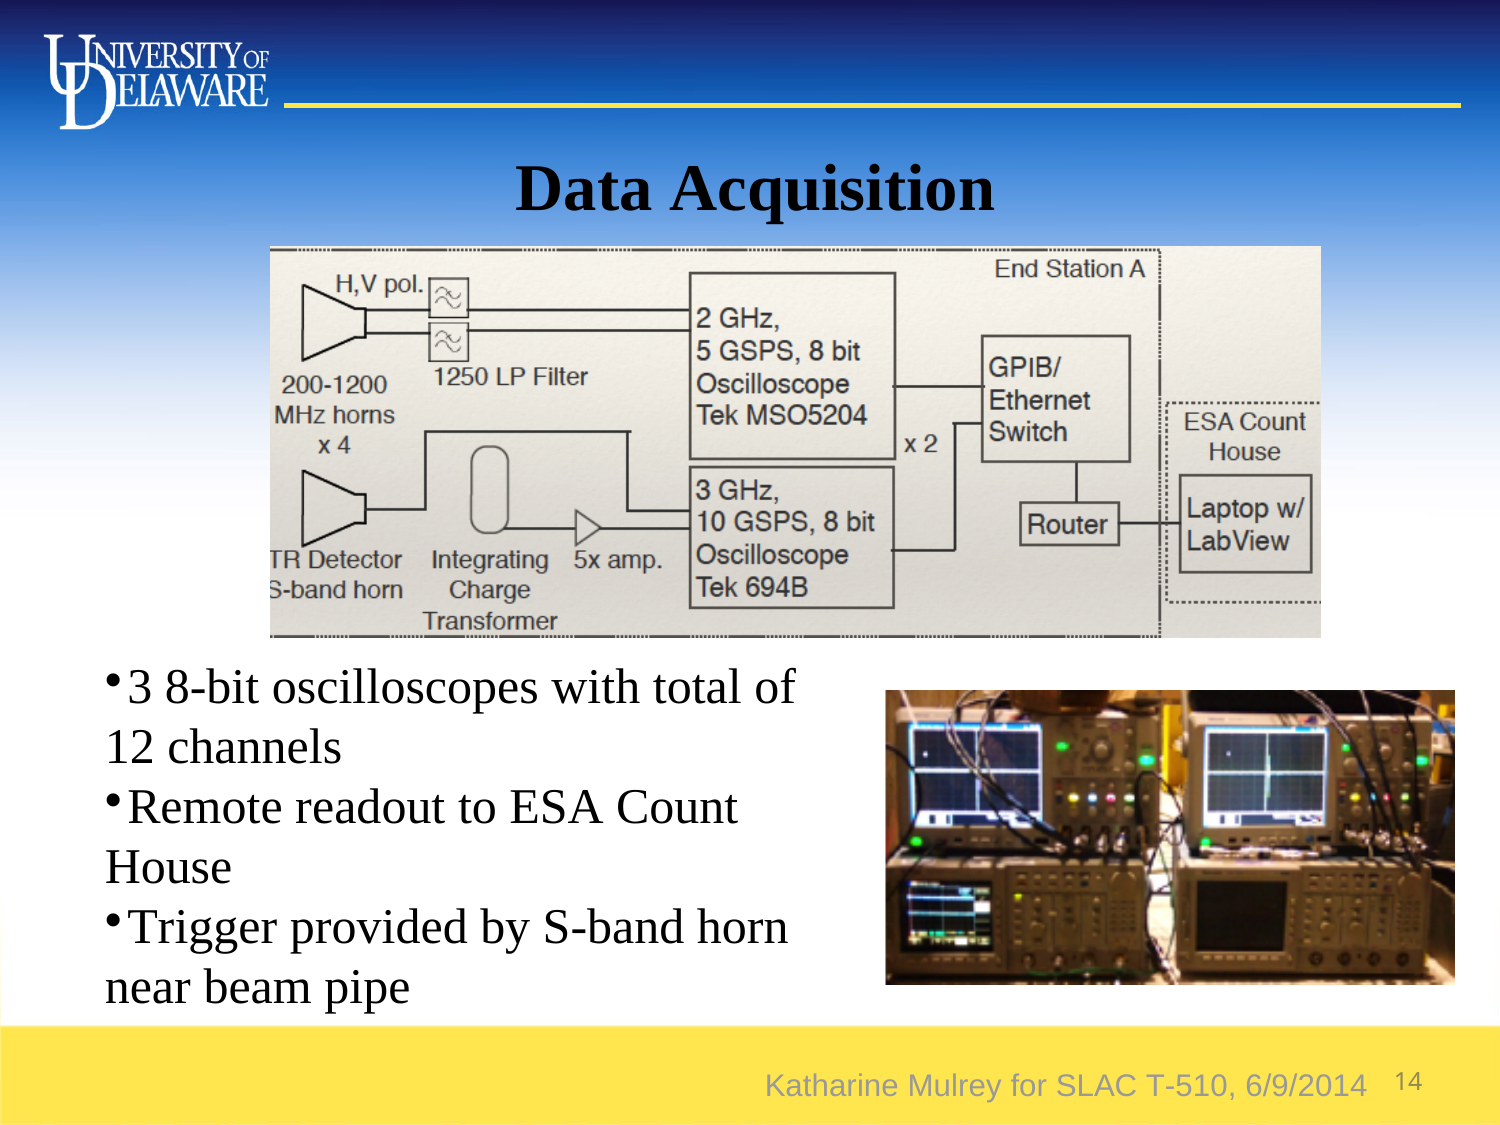

Data Acquisition
3 8-bit oscilloscopes with total of 12 channels
Remote readout to ESA Count House
Trigger provided by S-band horn near beam pipe
14
Katharine Mulrey for SLAC T-510, 6/9/2014